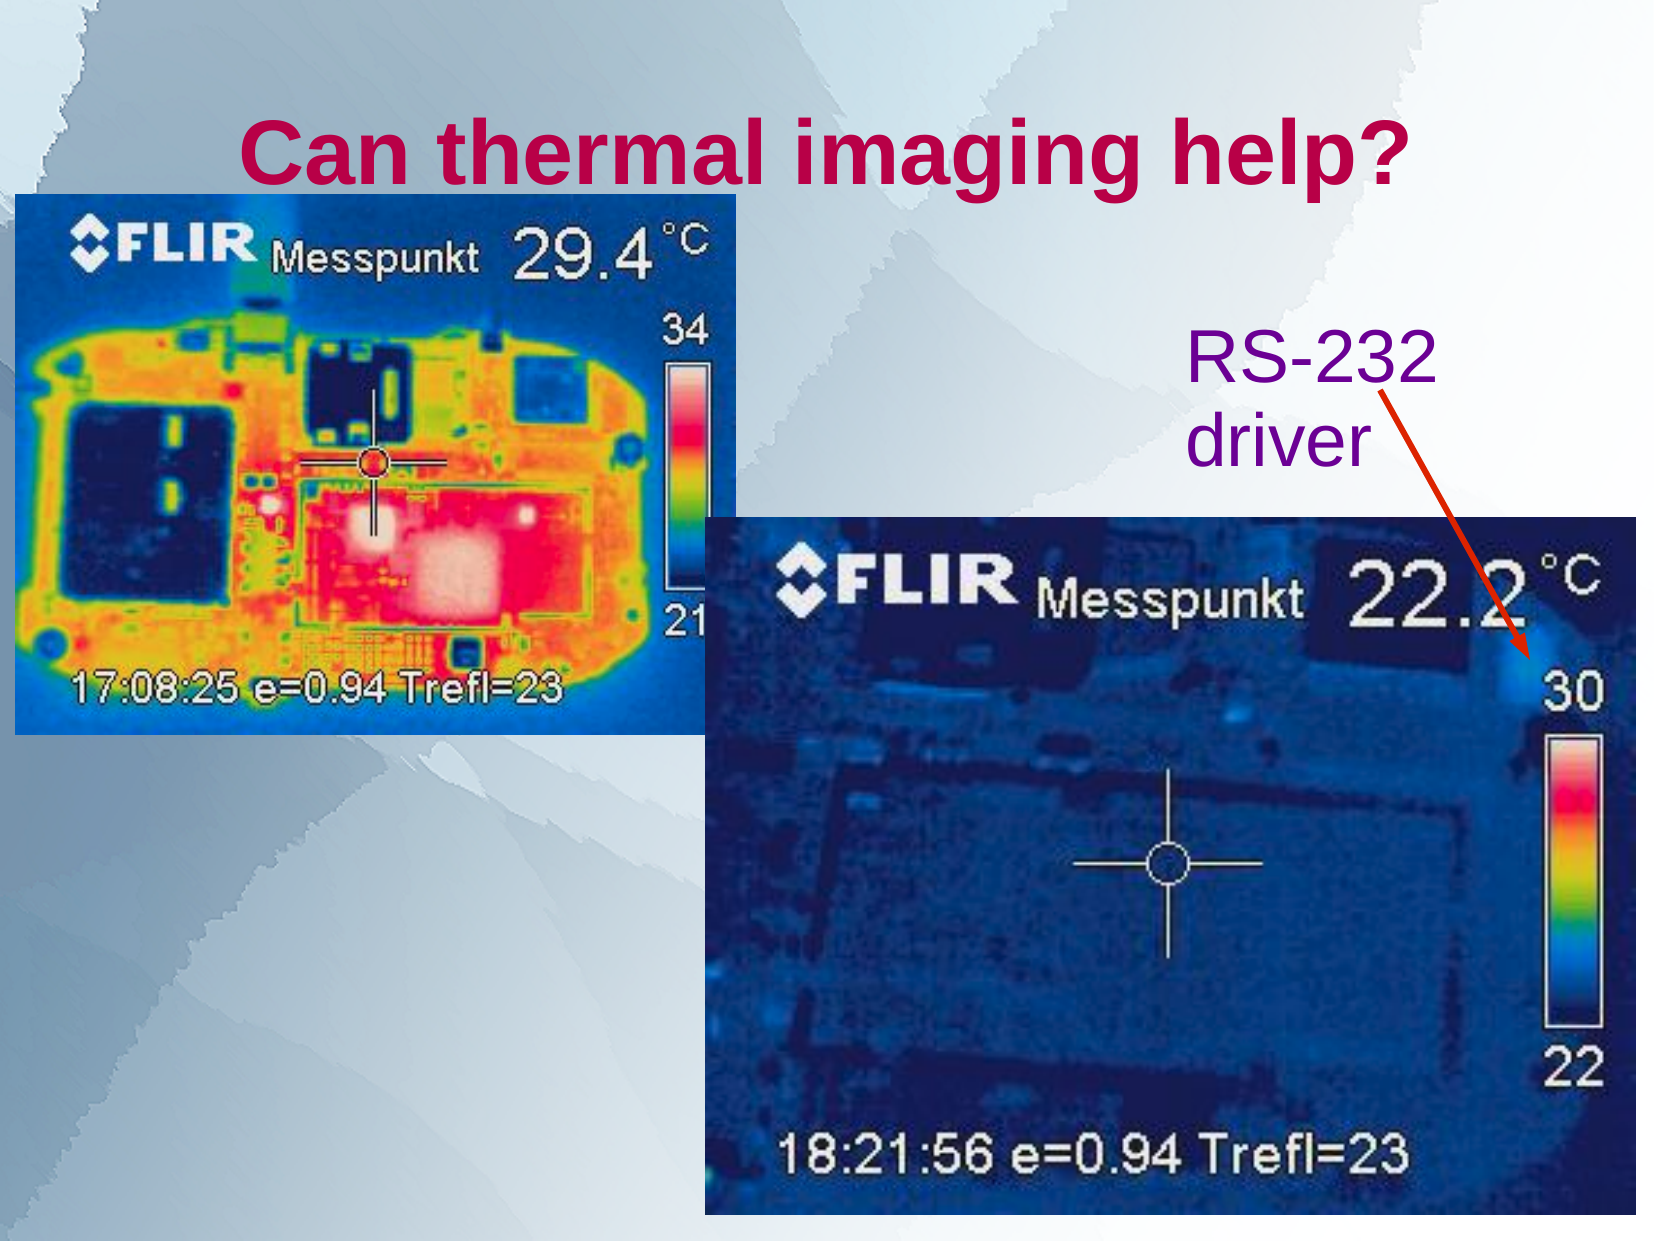

# Can thermal imaging help?
RS-232 driver